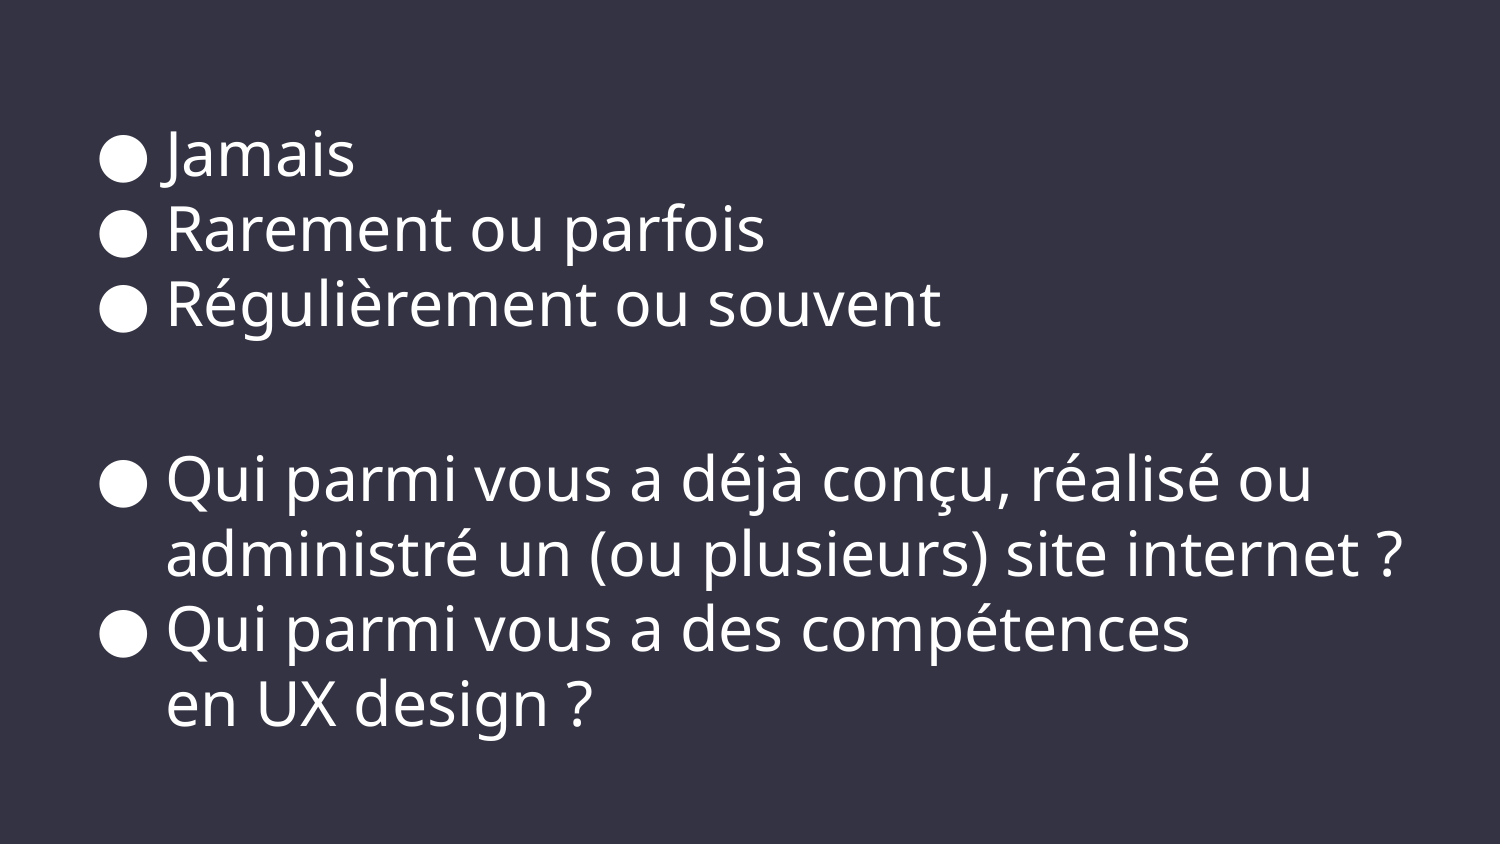

# Jamais
Rarement ou parfois
Régulièrement ou souvent
Qui parmi vous a déjà conçu, réalisé ou administré un (ou plusieurs) site internet ?
Qui parmi vous a des compétences
en UX design ?